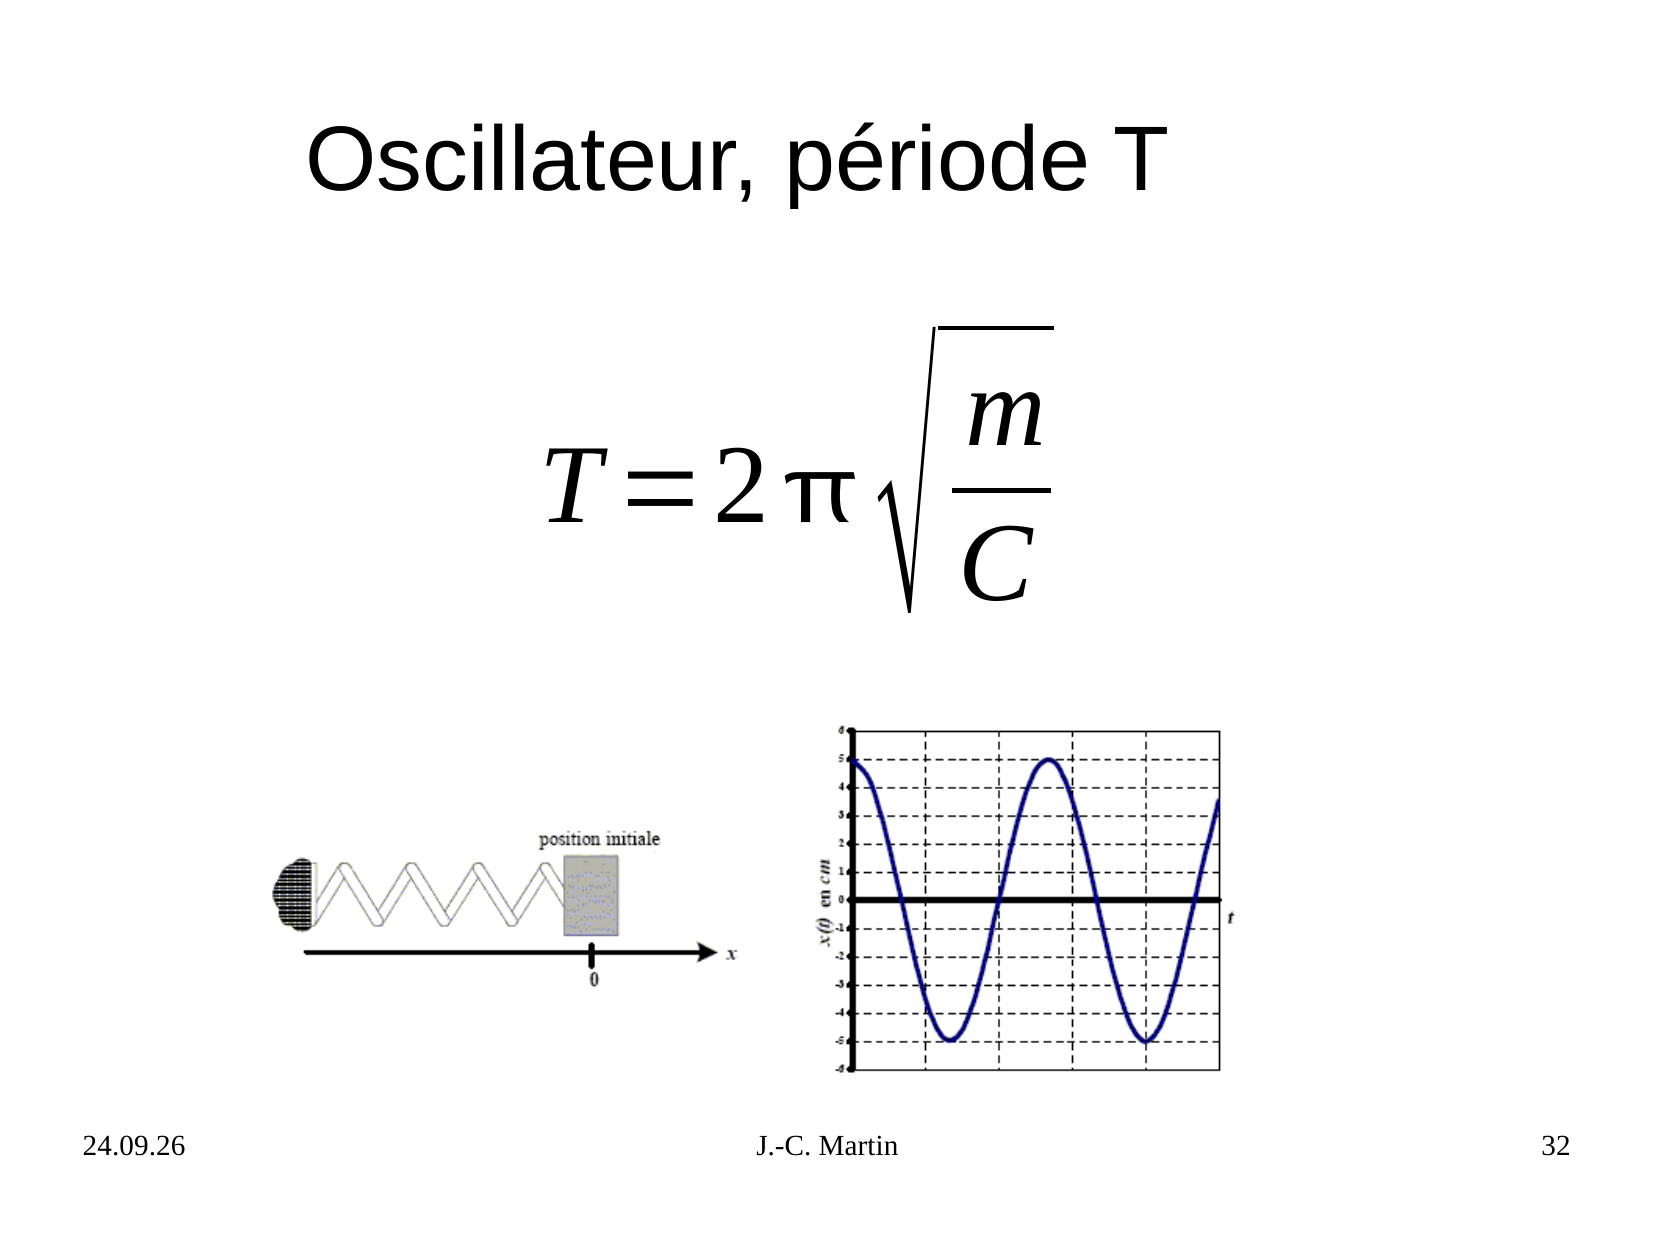

# Oscillateur, période T
J.-C. Martin
32